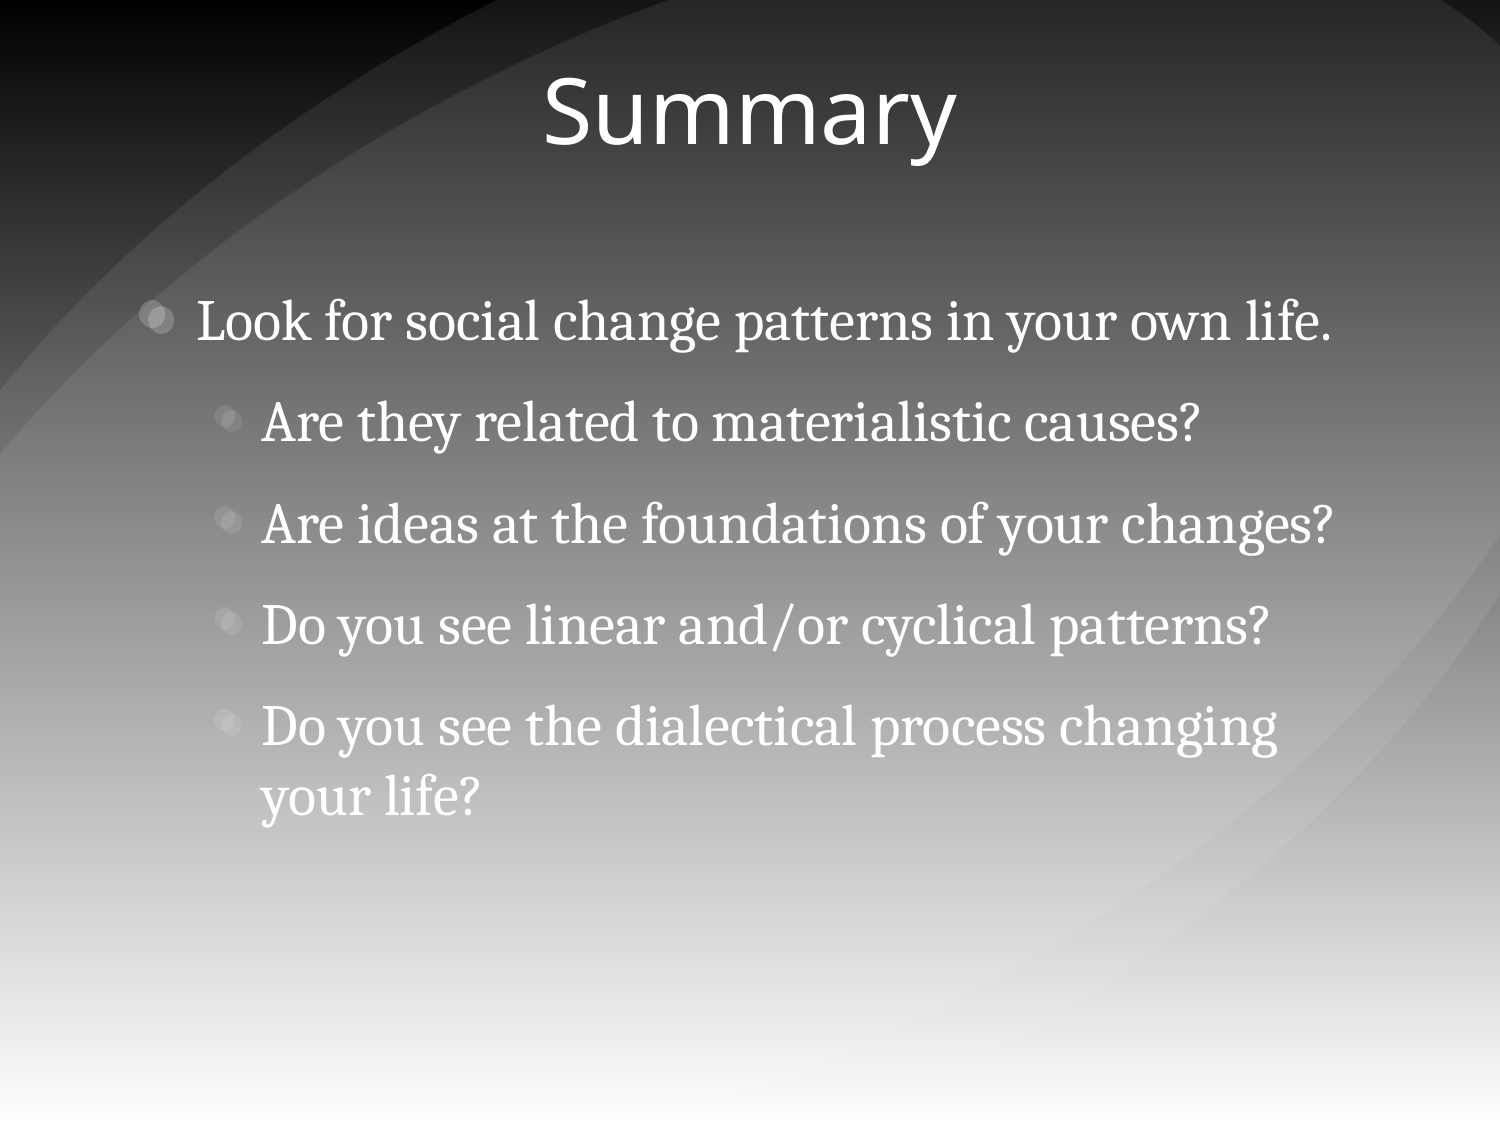

# Summary
Look for social change patterns in your own life.
Are they related to materialistic causes?
Are ideas at the foundations of your changes?
Do you see linear and/or cyclical patterns?
Do you see the dialectical process changing your life?